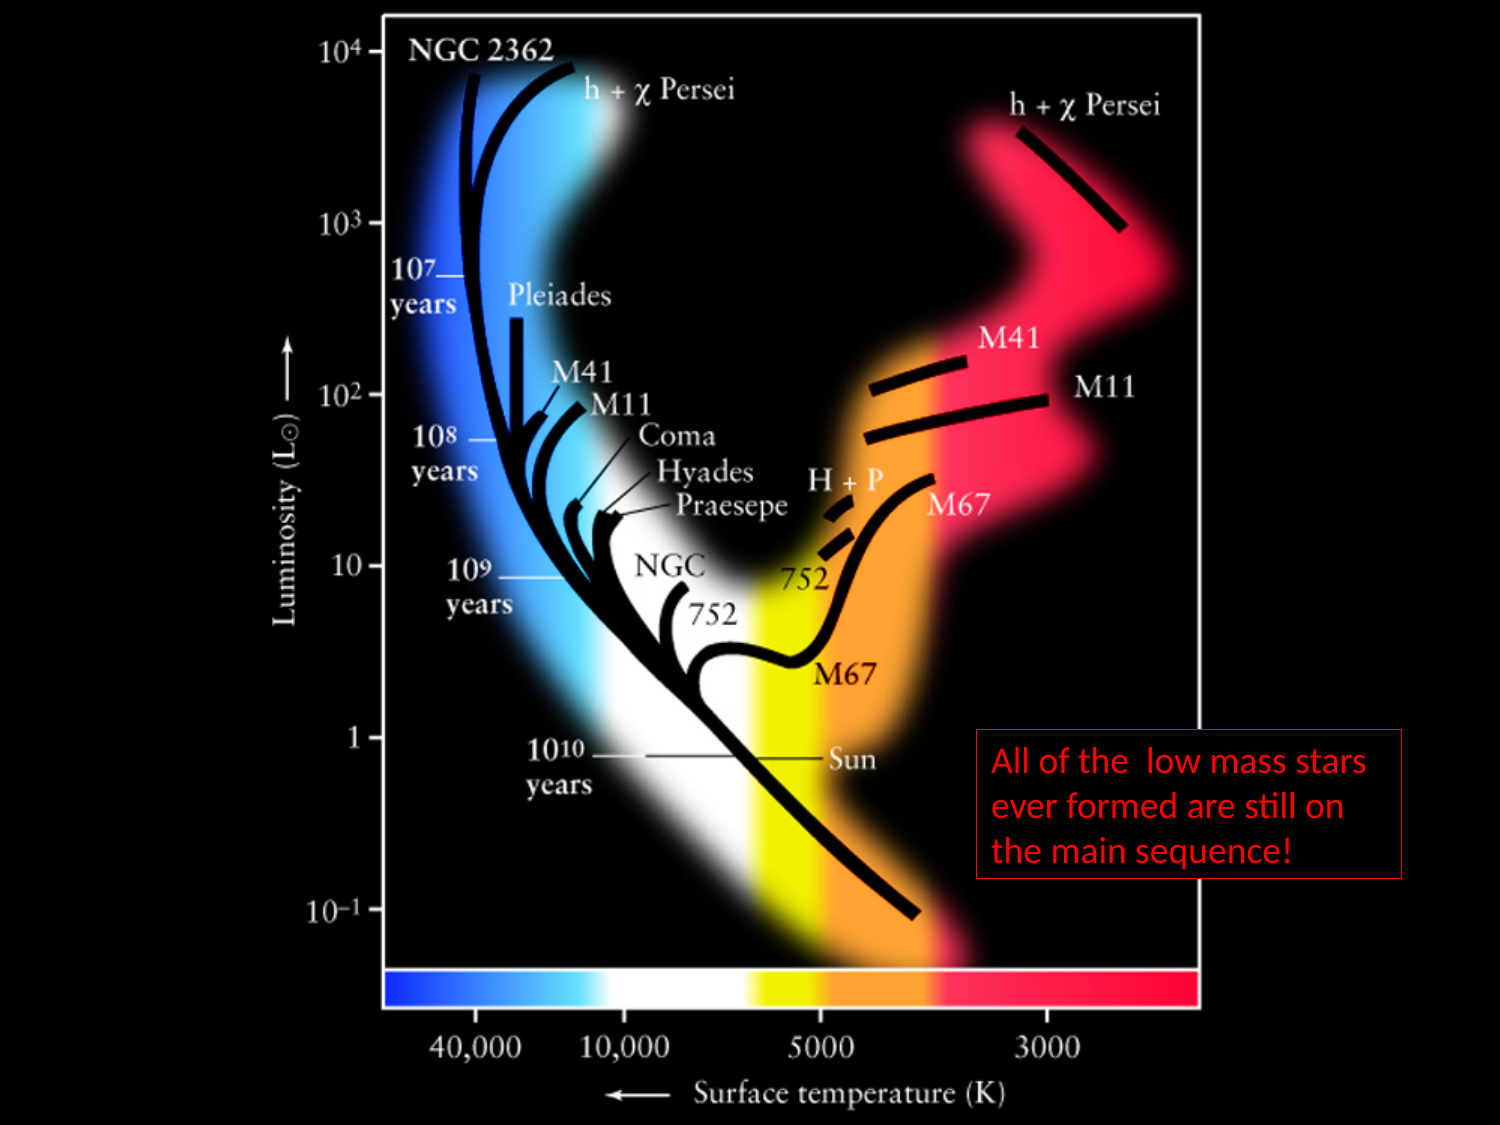

All of the low mass stars ever formed are still on the main sequence!